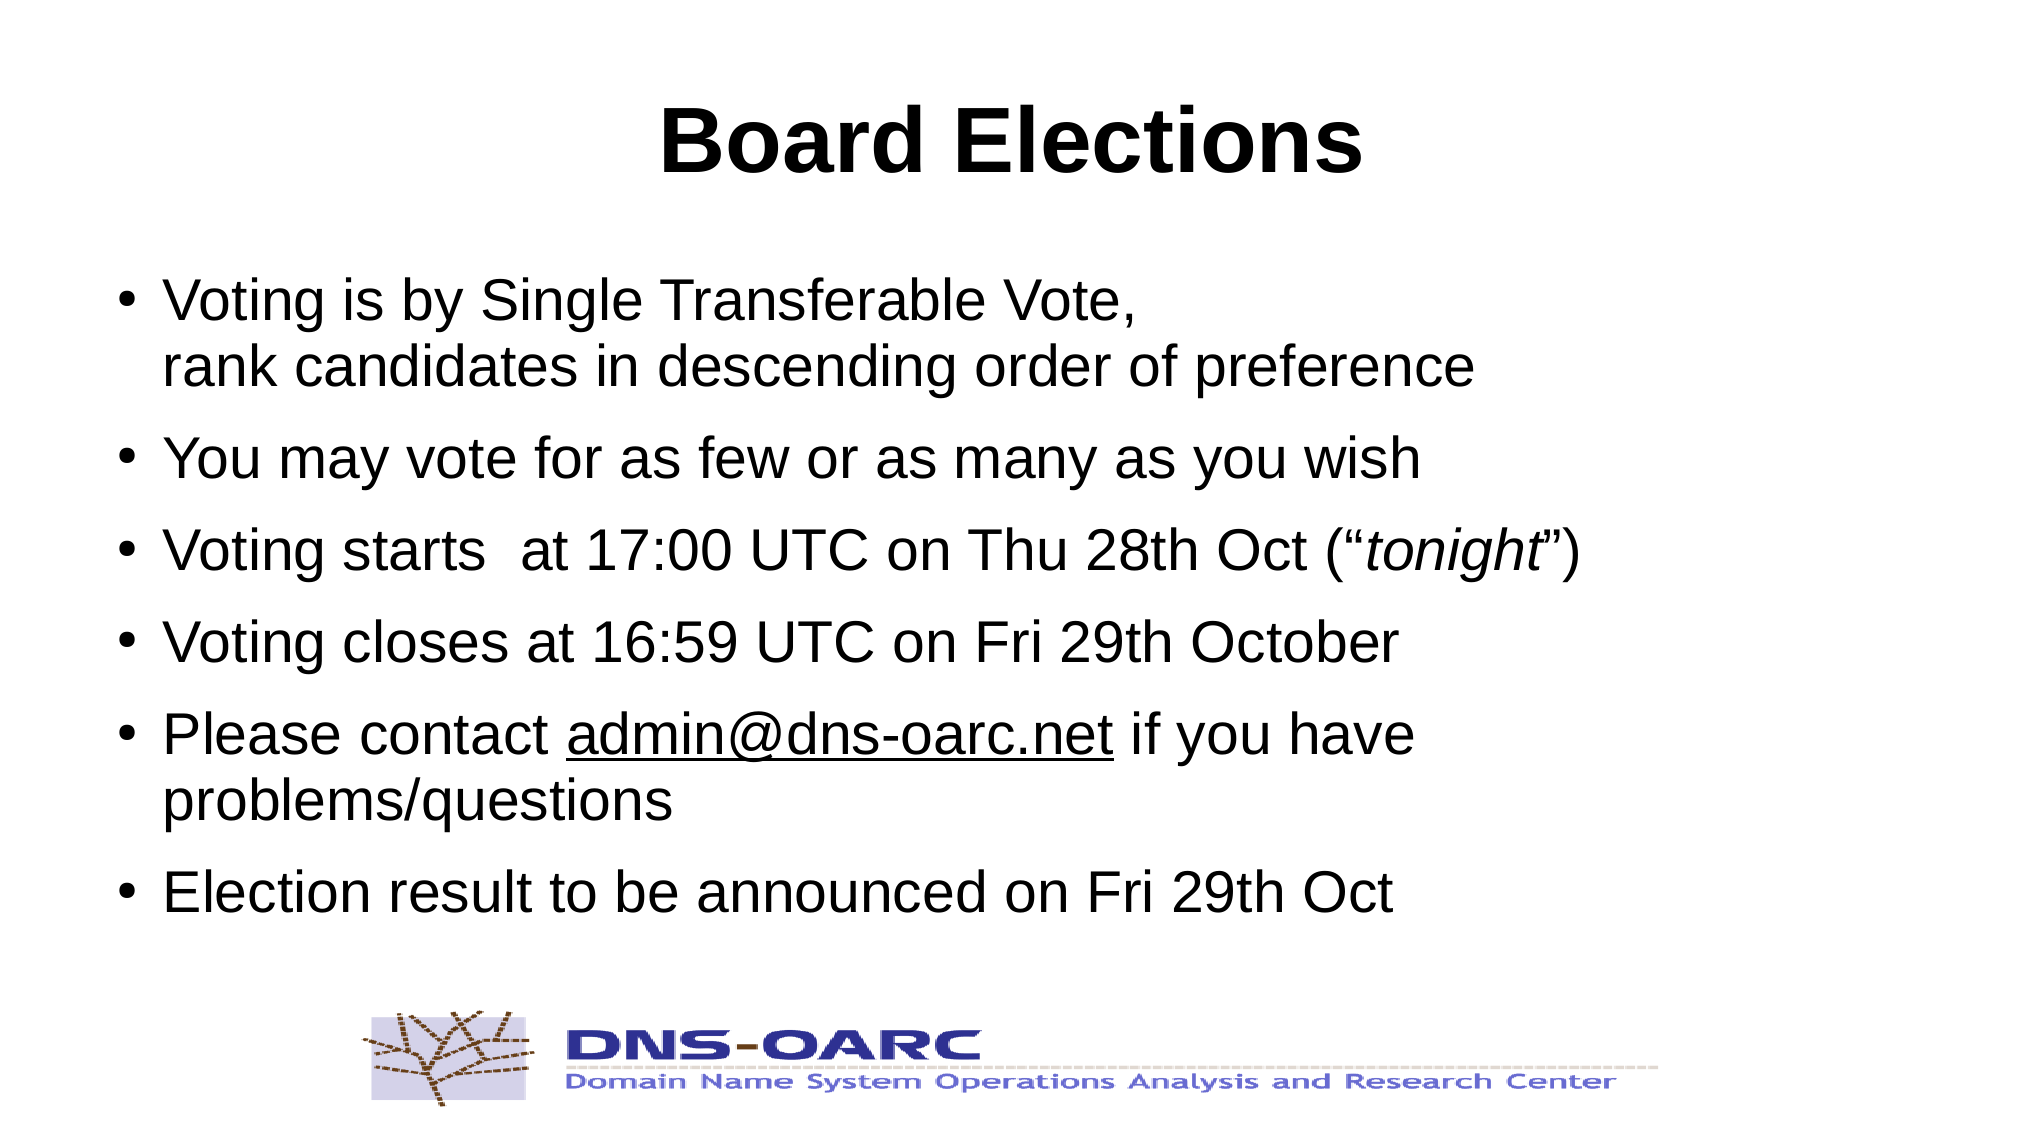

# Board Elections
Voting is by Single Transferable Vote,
rank candidates in descending order of preference
You may vote for as few or as many as you wish
Voting starts at 17:00 UTC on Thu 28th Oct (“tonight”)
Voting closes at 16:59 UTC on Fri 29th October
Please contact admin@dns-oarc.net if you have problems/questions
Election result to be announced on Fri 29th Oct